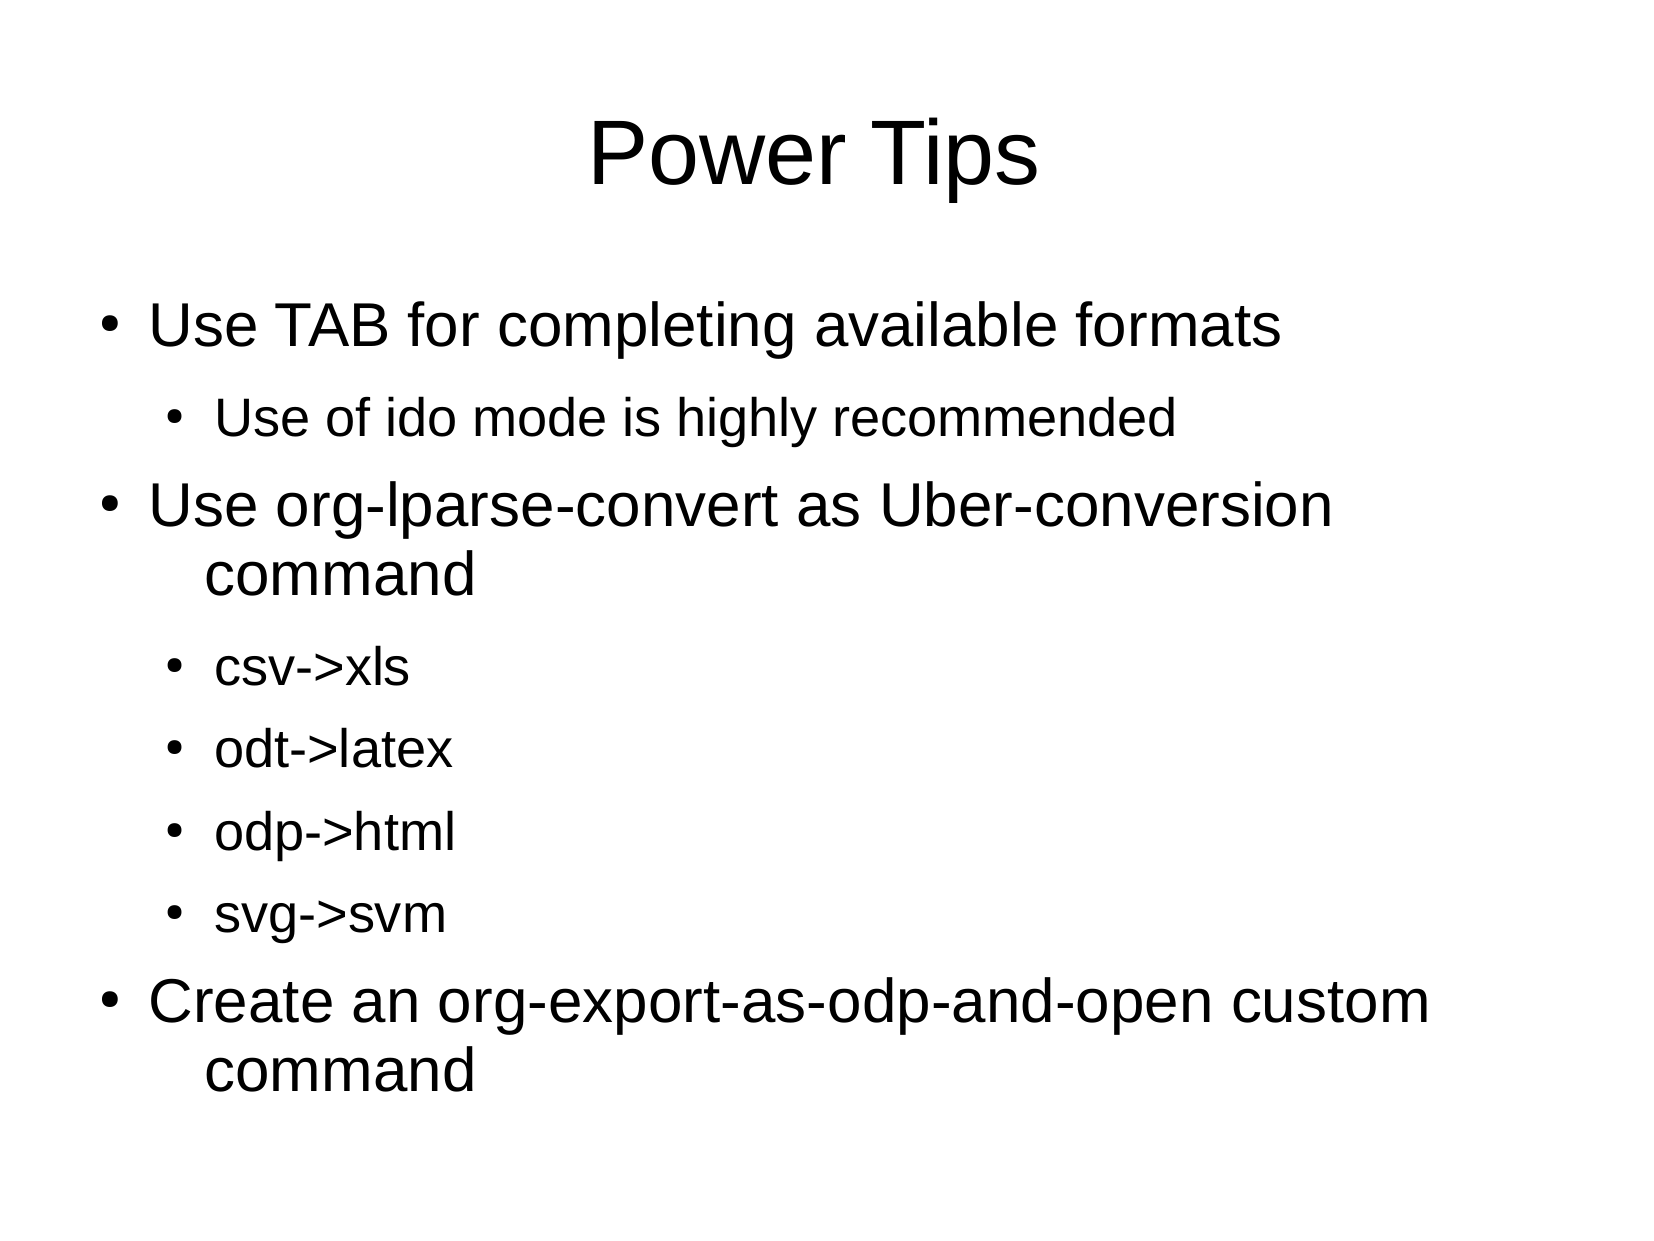

# Power Tips
Use TAB for completing available formats
Use of ido mode is highly recommended
Use org-lparse-convert as Uber-conversion command
csv->xls
odt->latex
odp->html
svg->svm
Create an org-export-as-odp-and-open custom command